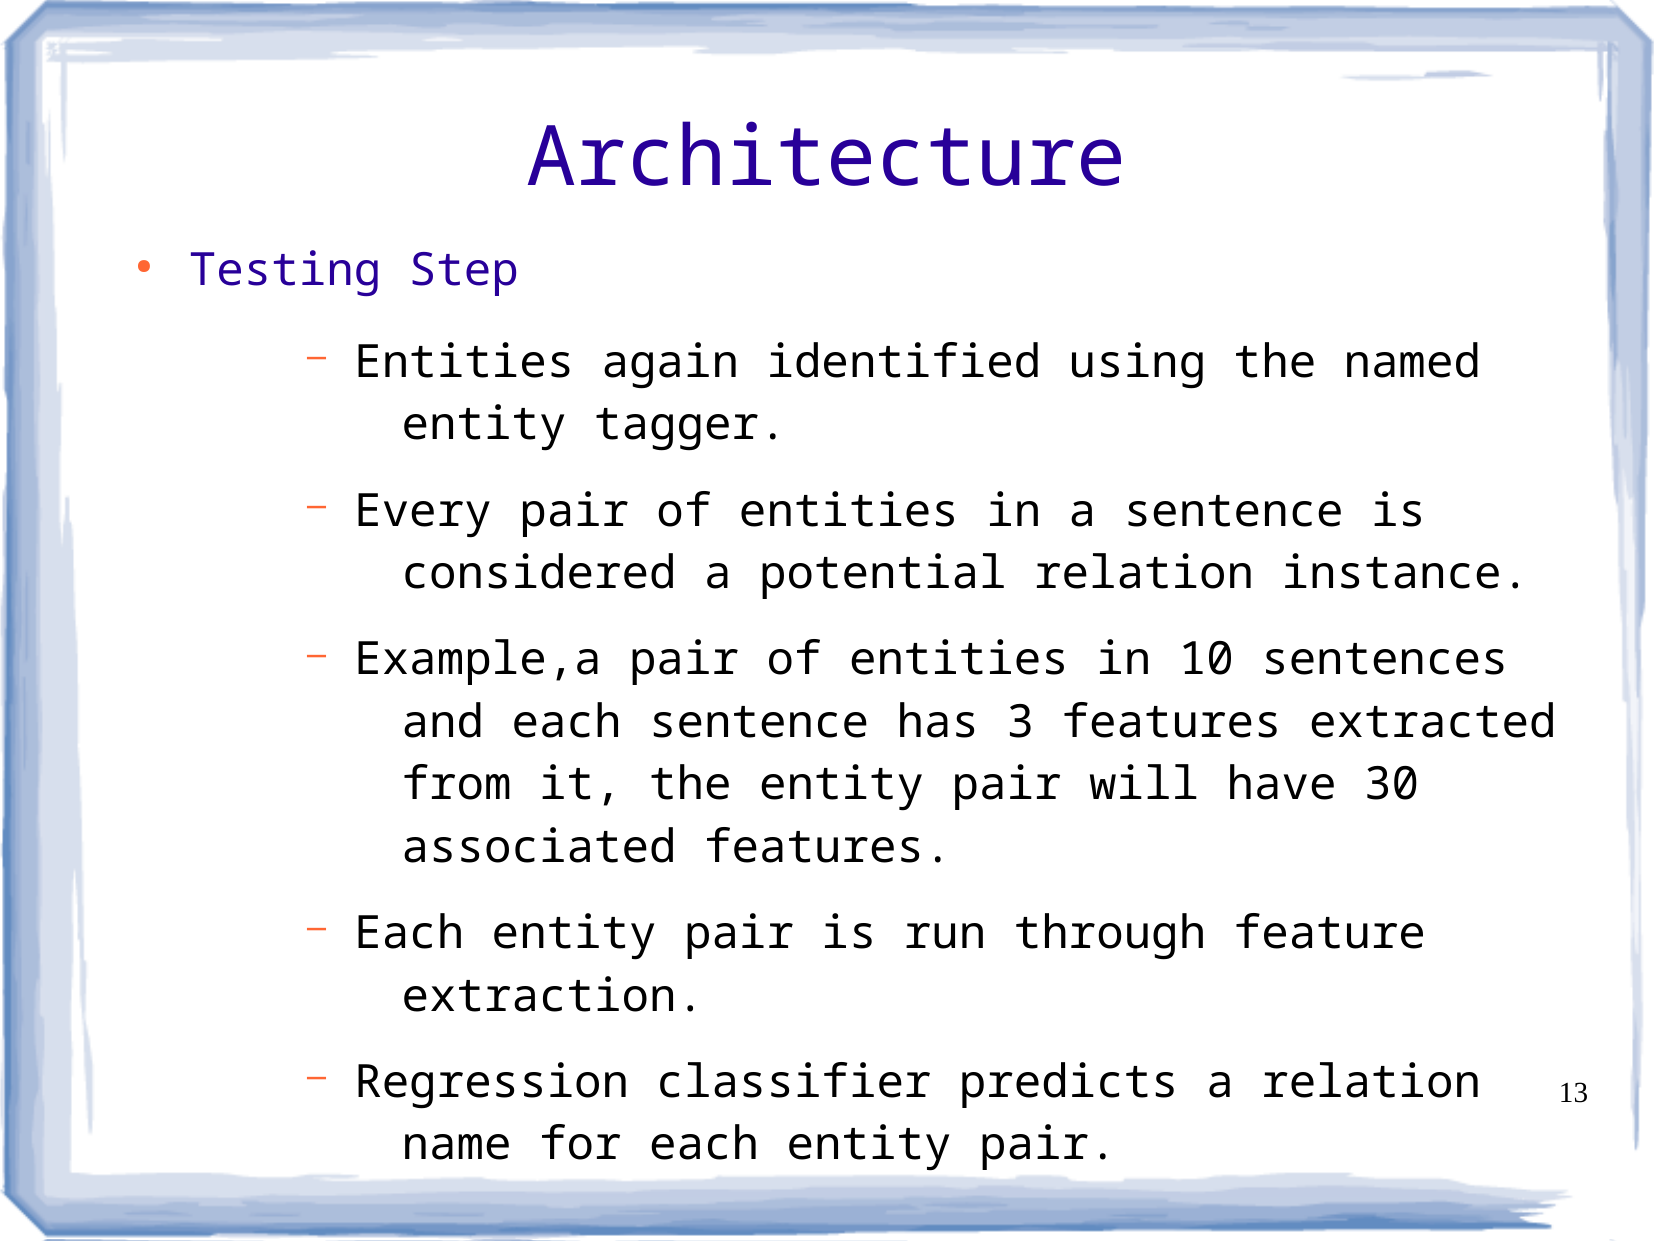

# Architecture
Testing Step
Entities again identified using the named entity tagger.
Every pair of entities in a sentence is considered a potential relation instance.
Example,a pair of entities in 10 sentences and each sentence has 3 features extracted from it, the entity pair will have 30 associated features.
Each entity pair is run through feature extraction.
Regression classifier predicts a relation name for each entity pair.
13